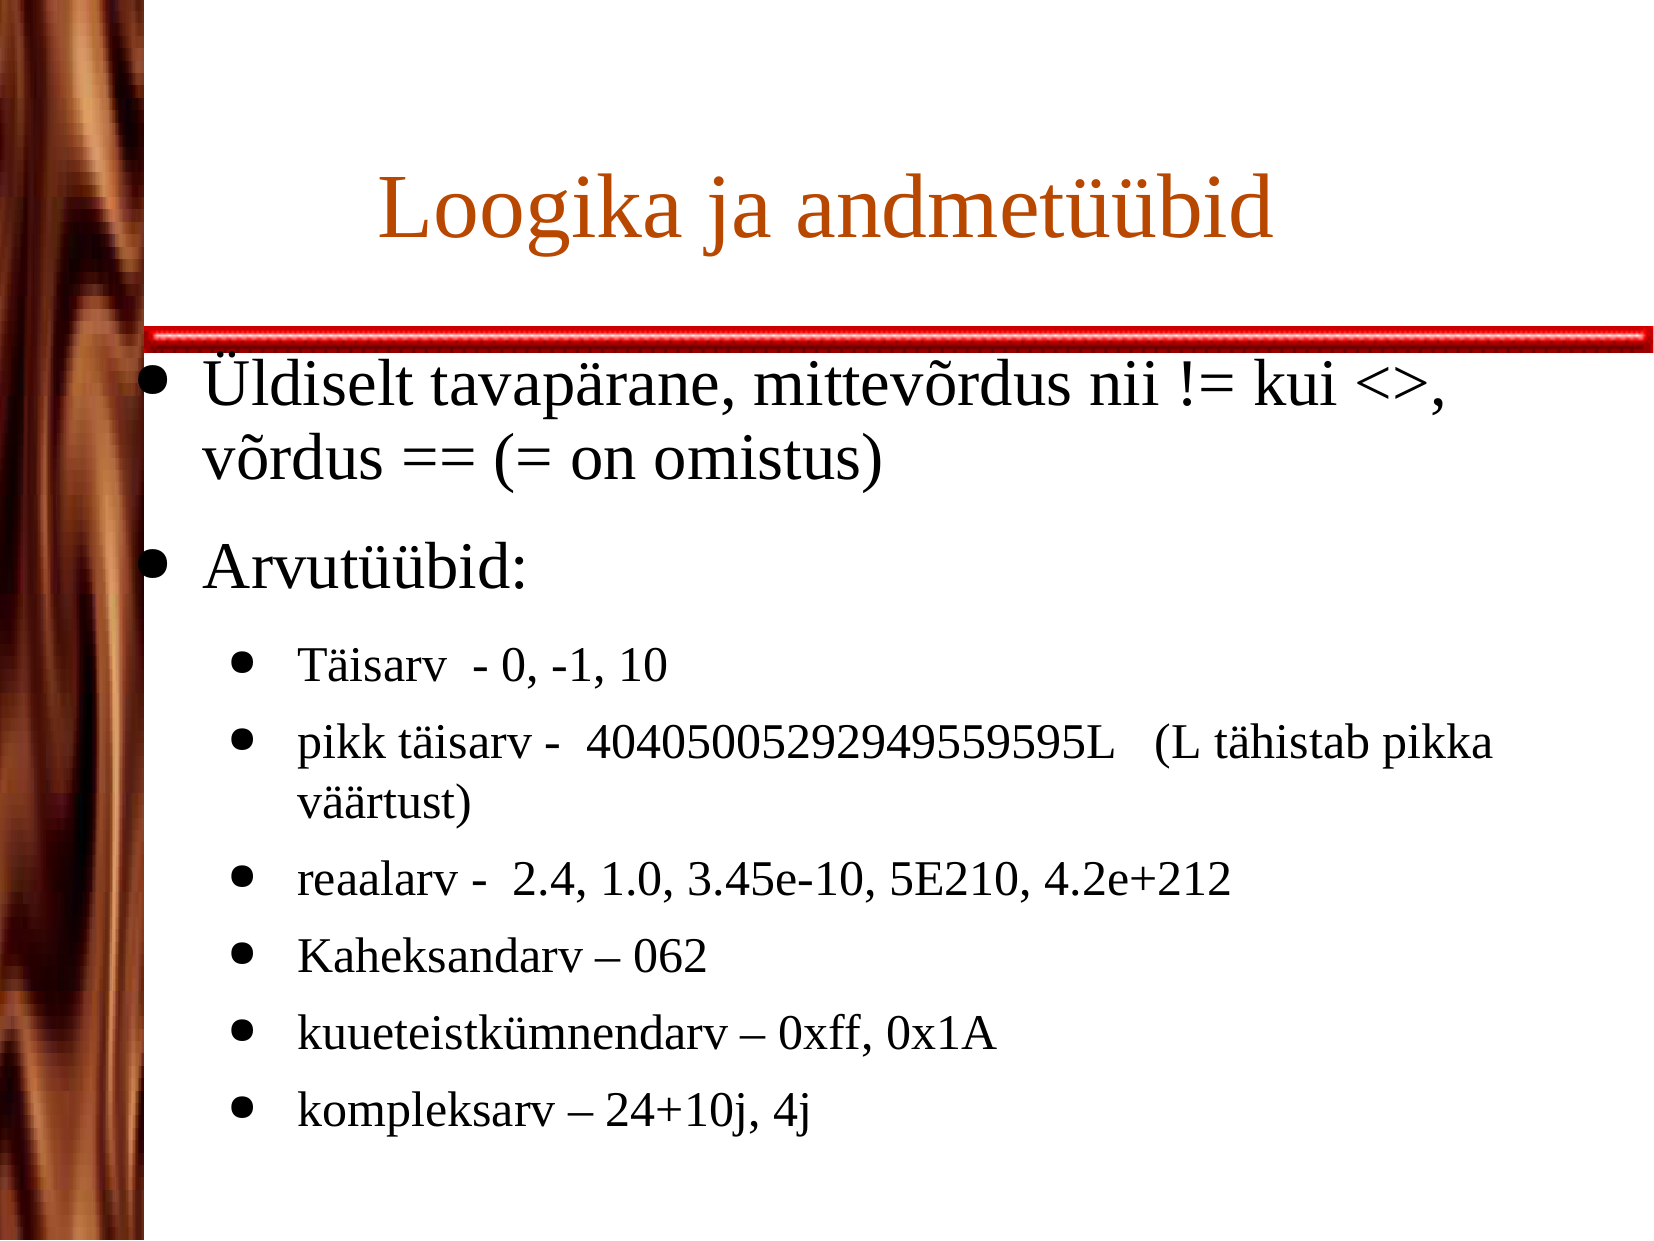

# Loogika ja andmetüübid
Üldiselt tavapärane, mittevõrdus nii != kui <>, võrdus == (= on omistus)
Arvutüübid:
Täisarv - 0, -1, 10
pikk täisarv - 40405005292949559595L (L tähistab pikka väärtust)
reaalarv - 2.4, 1.0, 3.45e-10, 5E210, 4.2e+212
Kaheksandarv – 062
kuueteistkümnendarv – 0xff, 0x1A
kompleksarv – 24+10j, 4j